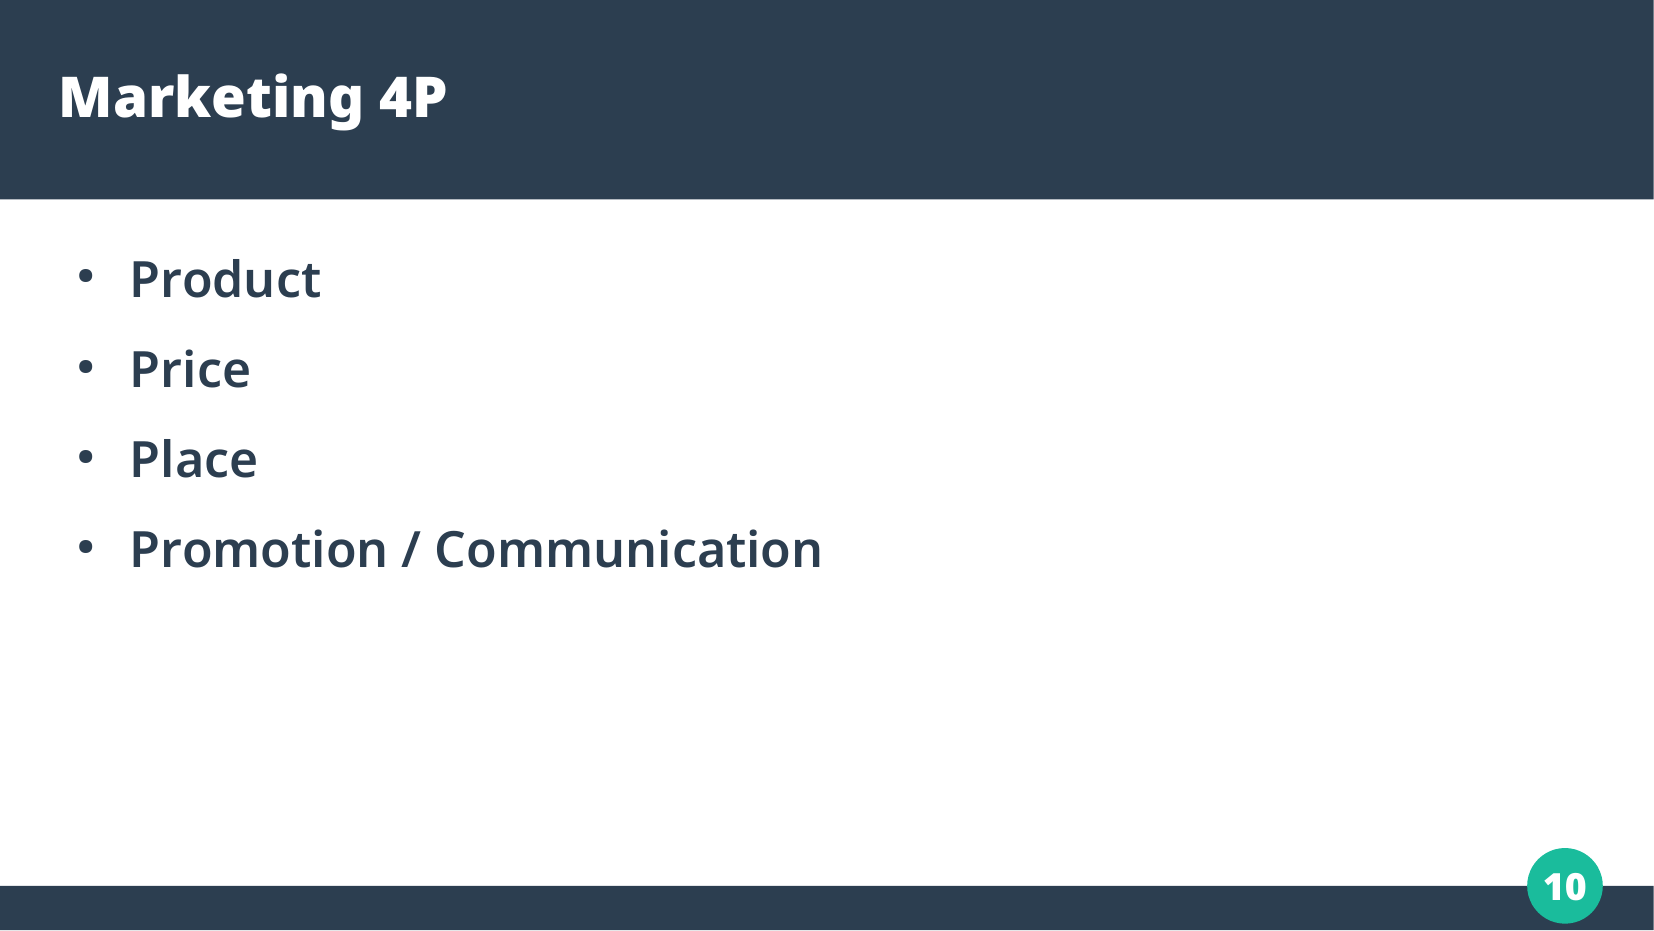

# Marketing 4P
Product
Price
Place
Promotion / Communication